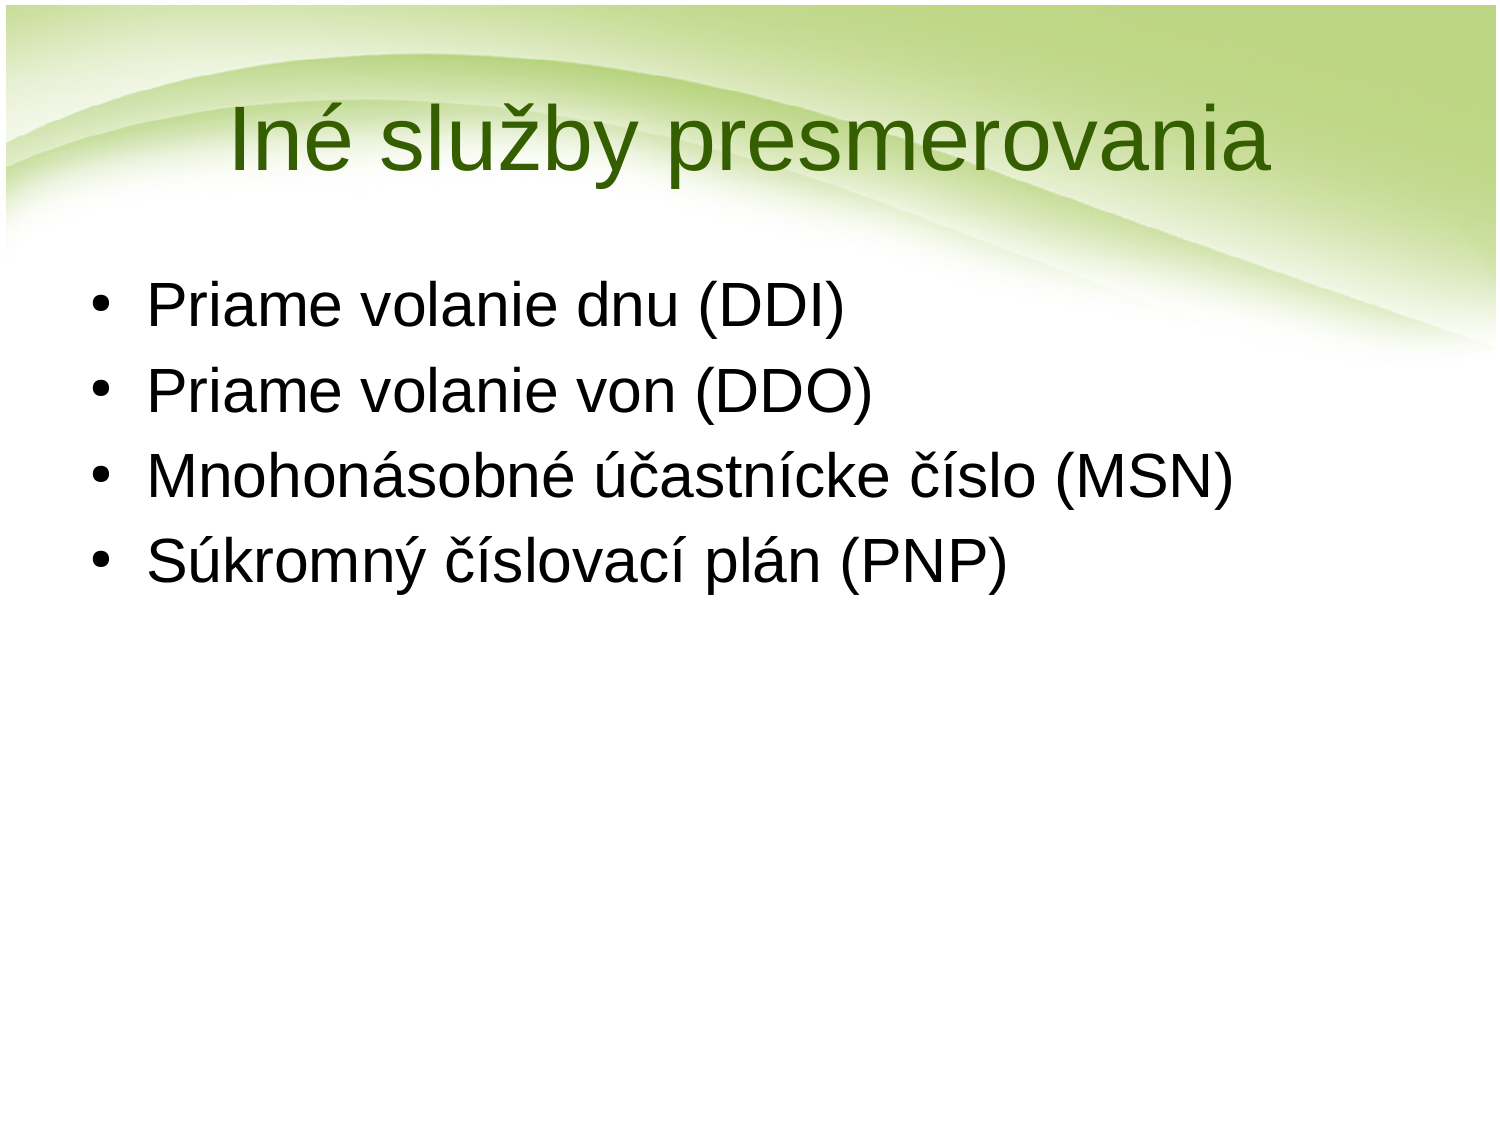

# Iné služby presmerovania
Priame volanie dnu (DDI)
Priame volanie von (DDO)
Mnohonásobné účastnícke číslo (MSN)
Súkromný číslovací plán (PNP)